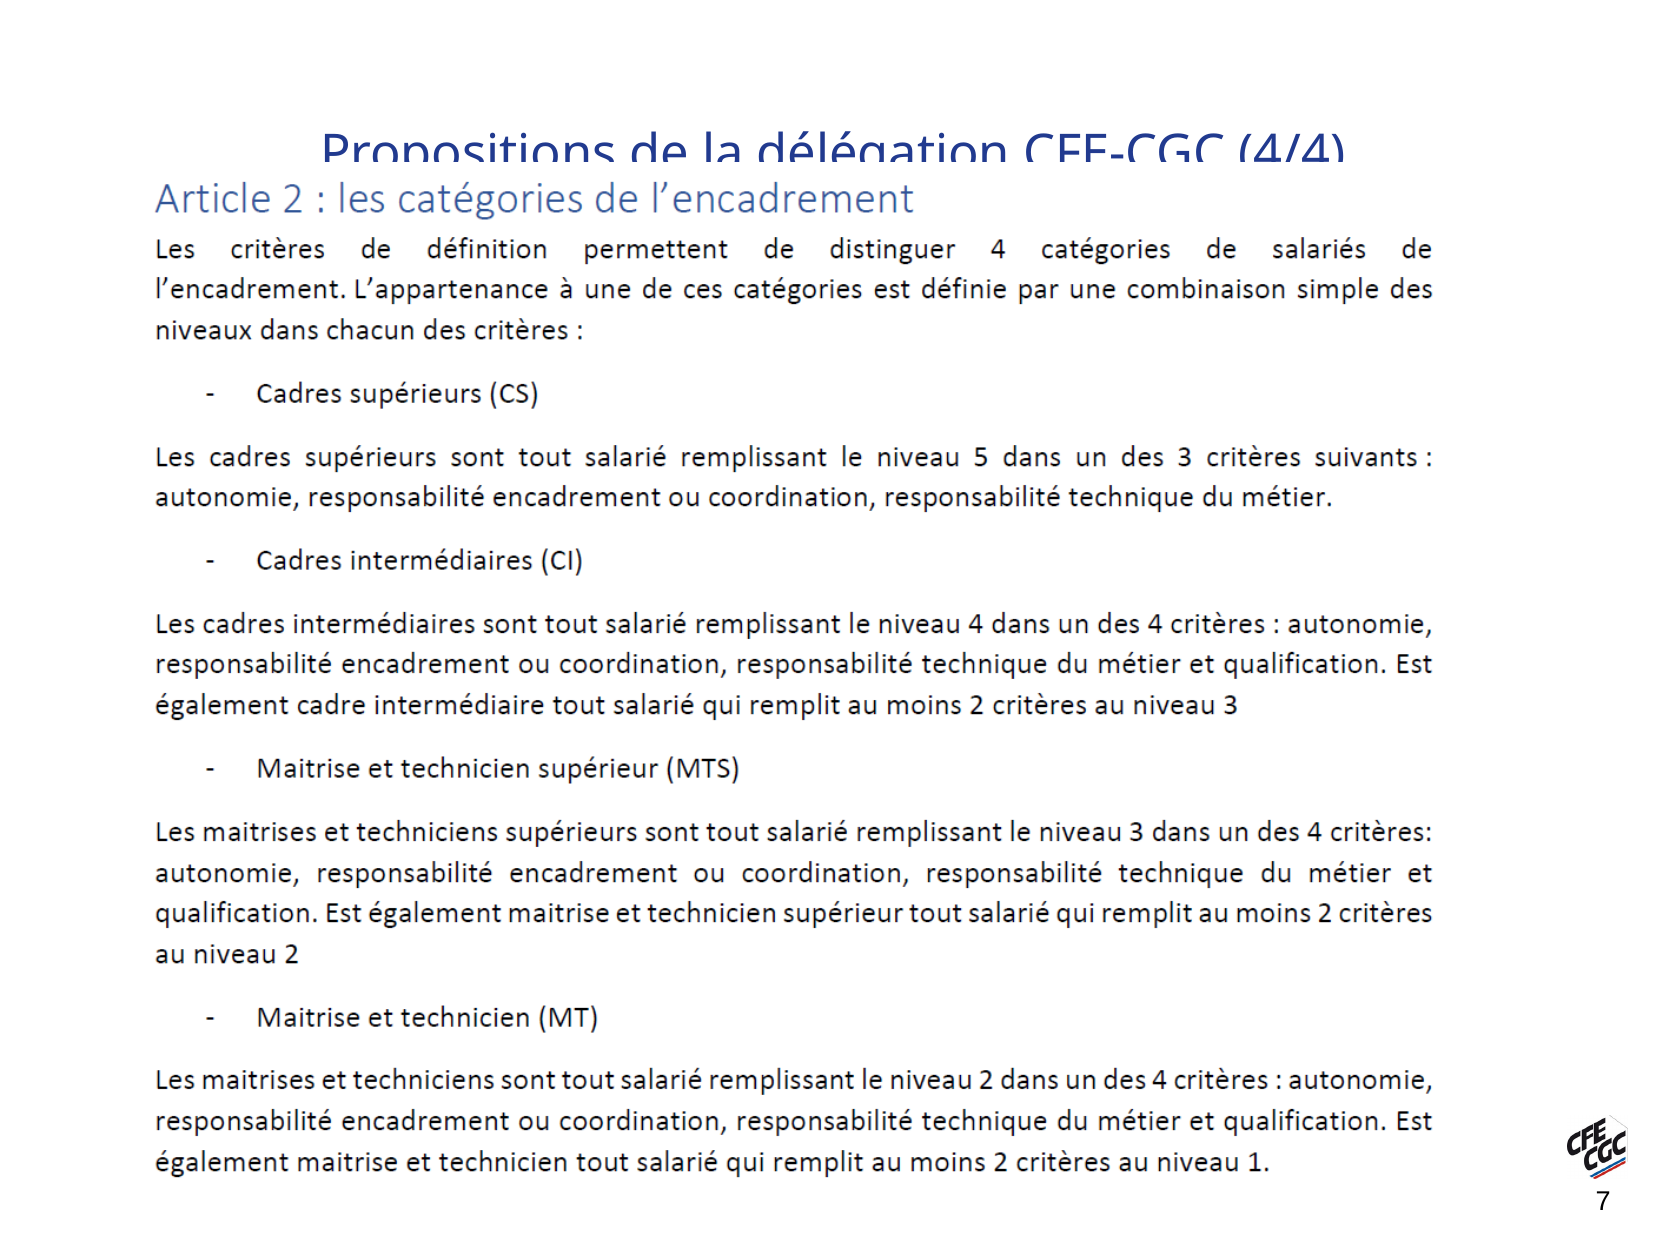

# Propositions de la délégation CFE-CGC (4/4)